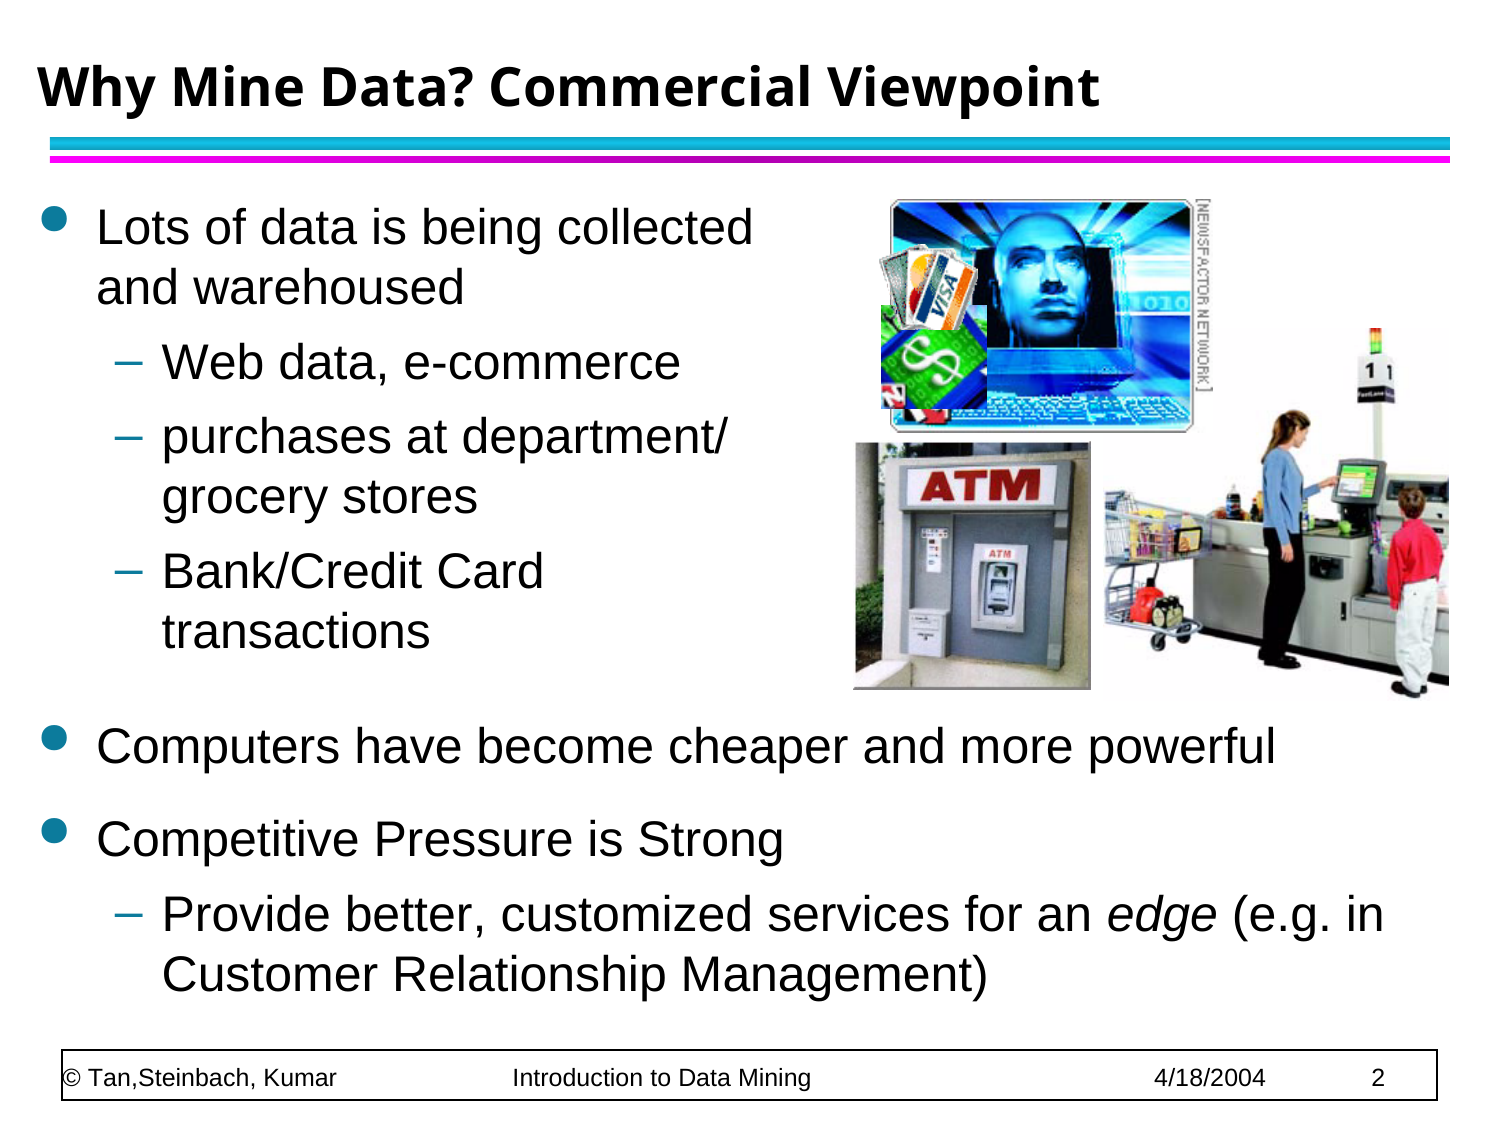

Why Mine Data? Commercial Viewpoint
# Lots of data is being collected and warehoused
Web data, e-commerce
purchases at department/
grocery stores
Bank/Credit Card
transactions
Computers have become cheaper and more powerful
Competitive Pressure is Strong
Provide better, customized services for an edge (e.g. in Customer Relationship Management)